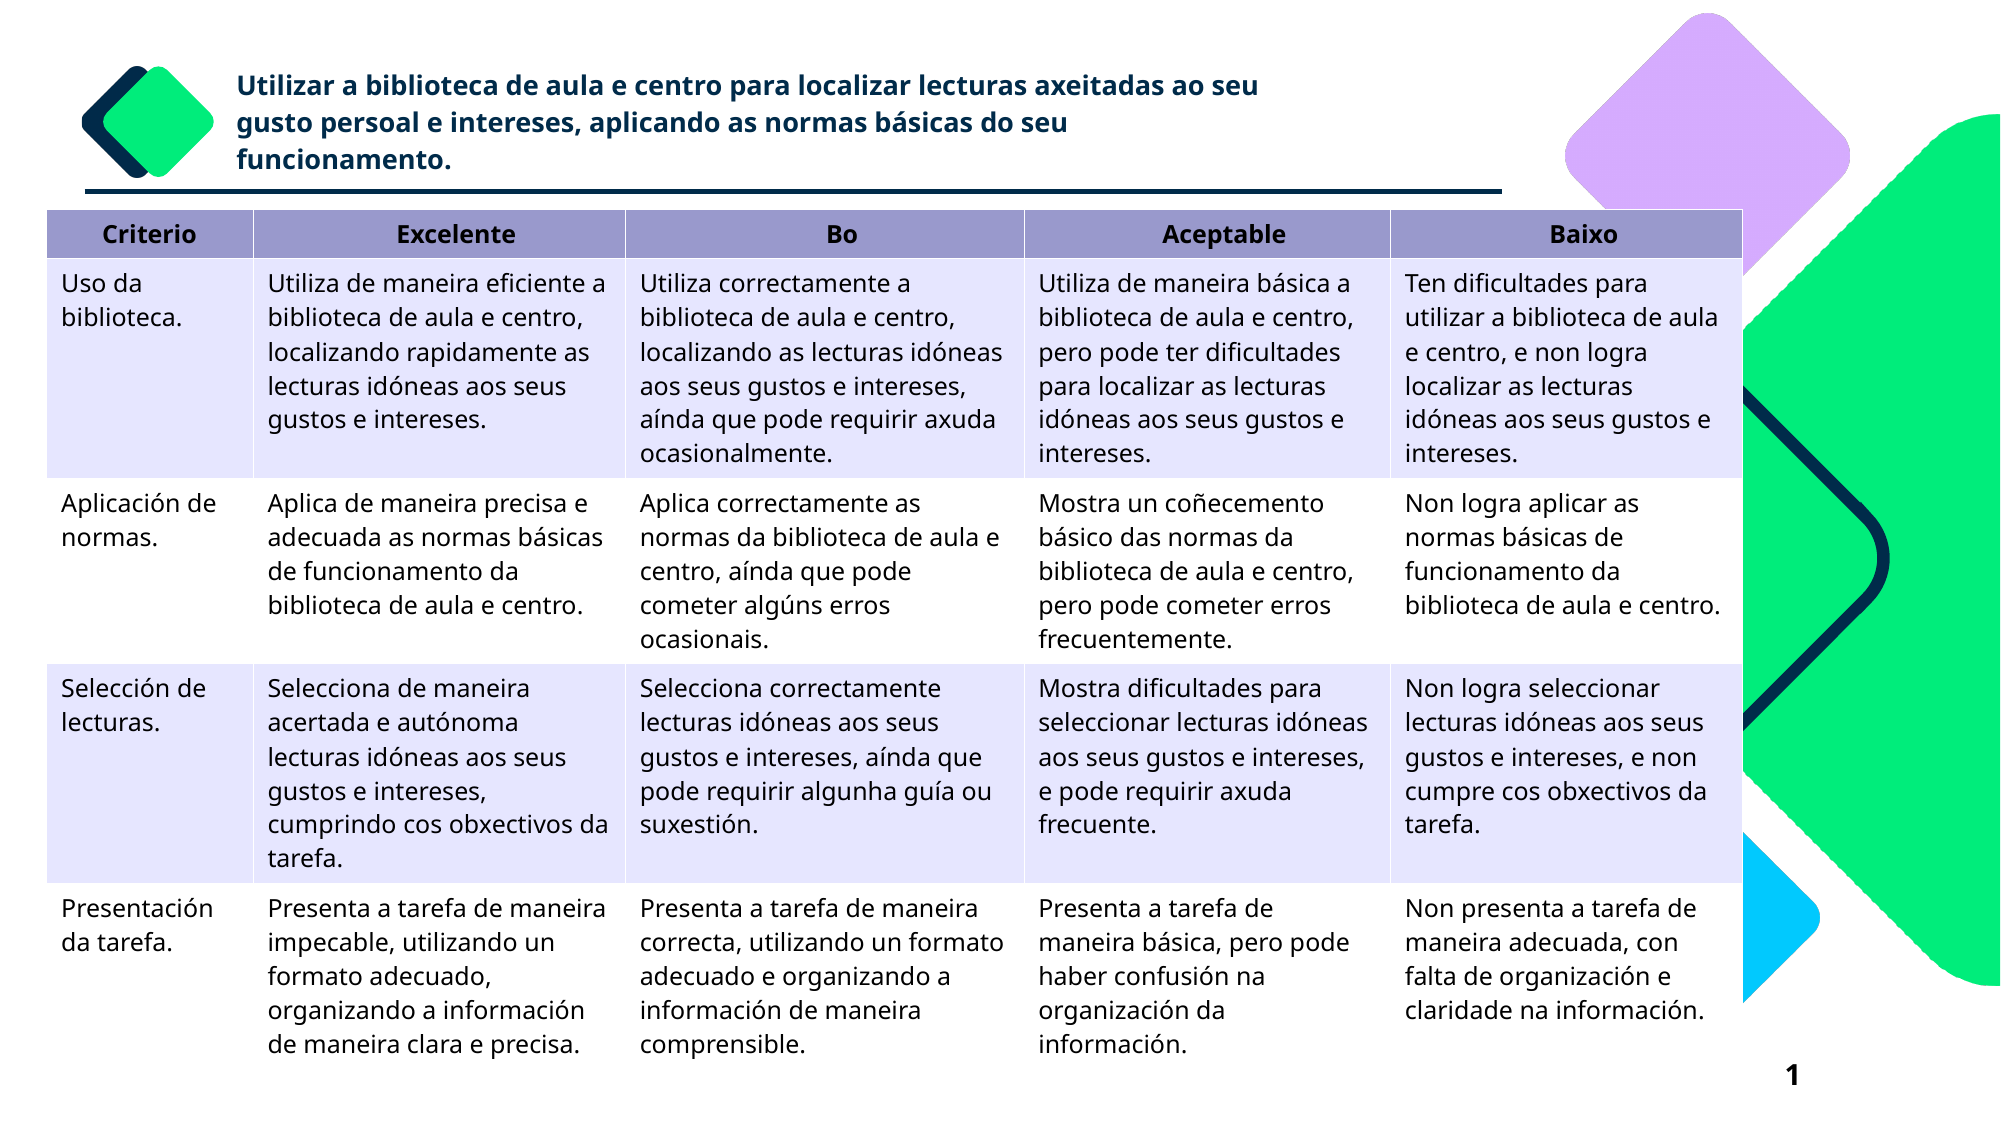

# Utilizar a biblioteca de aula e centro para localizar lecturas axeitadas ao seu gusto persoal e intereses, aplicando as normas básicas do seu funcionamento.
| Criterio | Excelente | Bo | Aceptable | Baixo |
| --- | --- | --- | --- | --- |
| Uso da biblioteca. | Utiliza de maneira eficiente a biblioteca de aula e centro, localizando rapidamente as lecturas idóneas aos seus gustos e intereses. | Utiliza correctamente a biblioteca de aula e centro, localizando as lecturas idóneas aos seus gustos e intereses, aínda que pode requirir axuda ocasionalmente. | Utiliza de maneira básica a biblioteca de aula e centro, pero pode ter dificultades para localizar as lecturas idóneas aos seus gustos e intereses. | Ten dificultades para utilizar a biblioteca de aula e centro, e non logra localizar as lecturas idóneas aos seus gustos e intereses. |
| Aplicación de normas. | Aplica de maneira precisa e adecuada as normas básicas de funcionamento da biblioteca de aula e centro. | Aplica correctamente as normas da biblioteca de aula e centro, aínda que pode cometer algúns erros ocasionais. | Mostra un coñecemento básico das normas da biblioteca de aula e centro, pero pode cometer erros frecuentemente. | Non logra aplicar as normas básicas de funcionamento da biblioteca de aula e centro. |
| Selección de lecturas. | Selecciona de maneira acertada e autónoma lecturas idóneas aos seus gustos e intereses, cumprindo cos obxectivos da tarefa. | Selecciona correctamente lecturas idóneas aos seus gustos e intereses, aínda que pode requirir algunha guía ou suxestión. | Mostra dificultades para seleccionar lecturas idóneas aos seus gustos e intereses, e pode requirir axuda frecuente. | Non logra seleccionar lecturas idóneas aos seus gustos e intereses, e non cumpre cos obxectivos da tarefa. |
| Presentación da tarefa. | Presenta a tarefa de maneira impecable, utilizando un formato adecuado, organizando a información de maneira clara e precisa. | Presenta a tarefa de maneira correcta, utilizando un formato adecuado e organizando a información de maneira comprensible. | Presenta a tarefa de maneira básica, pero pode haber confusión na organización da información. | Non presenta a tarefa de maneira adecuada, con falta de organización e claridade na información. |